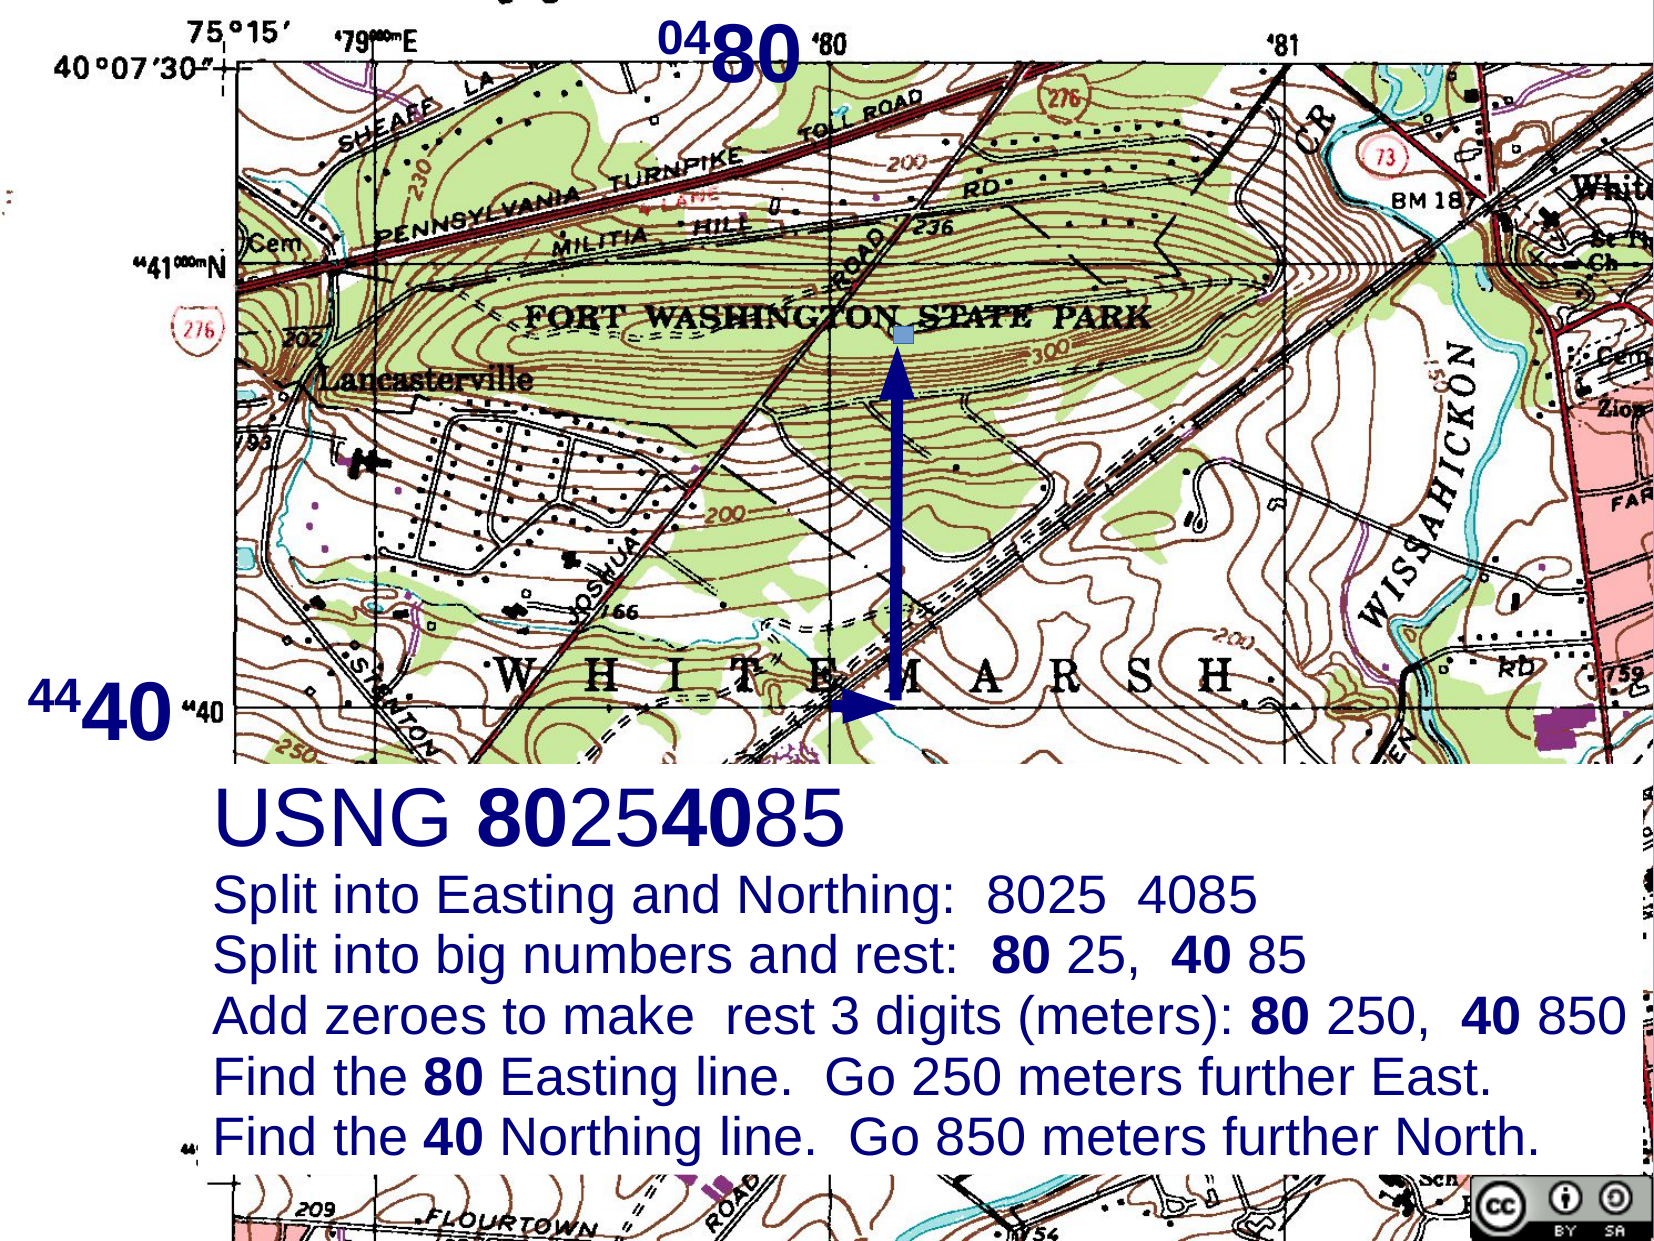

0480
4440
USNG 80254085
Split into Easting and Northing: 8025 4085
Split into big numbers and rest: 80 25, 40 85
Add zeroes to make rest 3 digits (meters): 80 250, 40 850
Find the 80 Easting line. Go 250 meters further East.
Find the 40 Northing line. Go 850 meters further North.